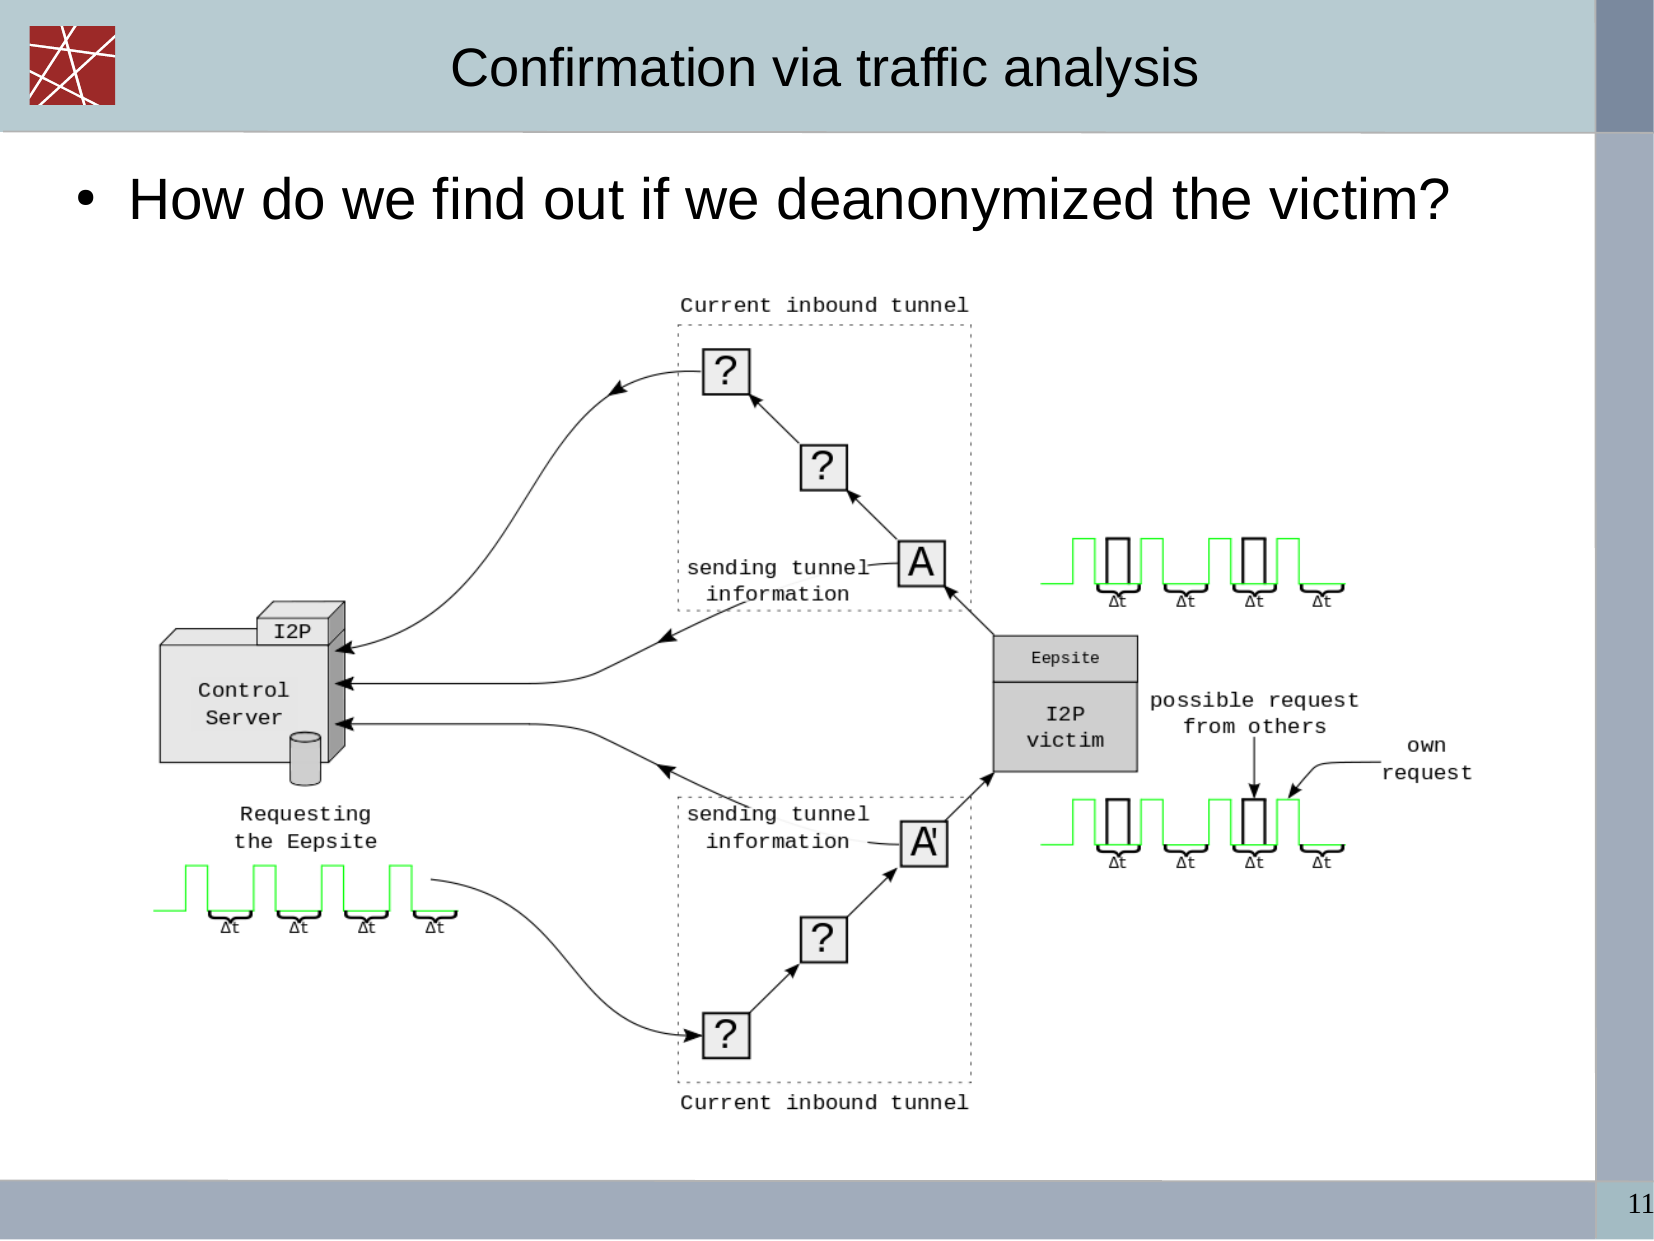

# Confirmation via traffic analysis
How do we find out if we deanonymized the victim?
11